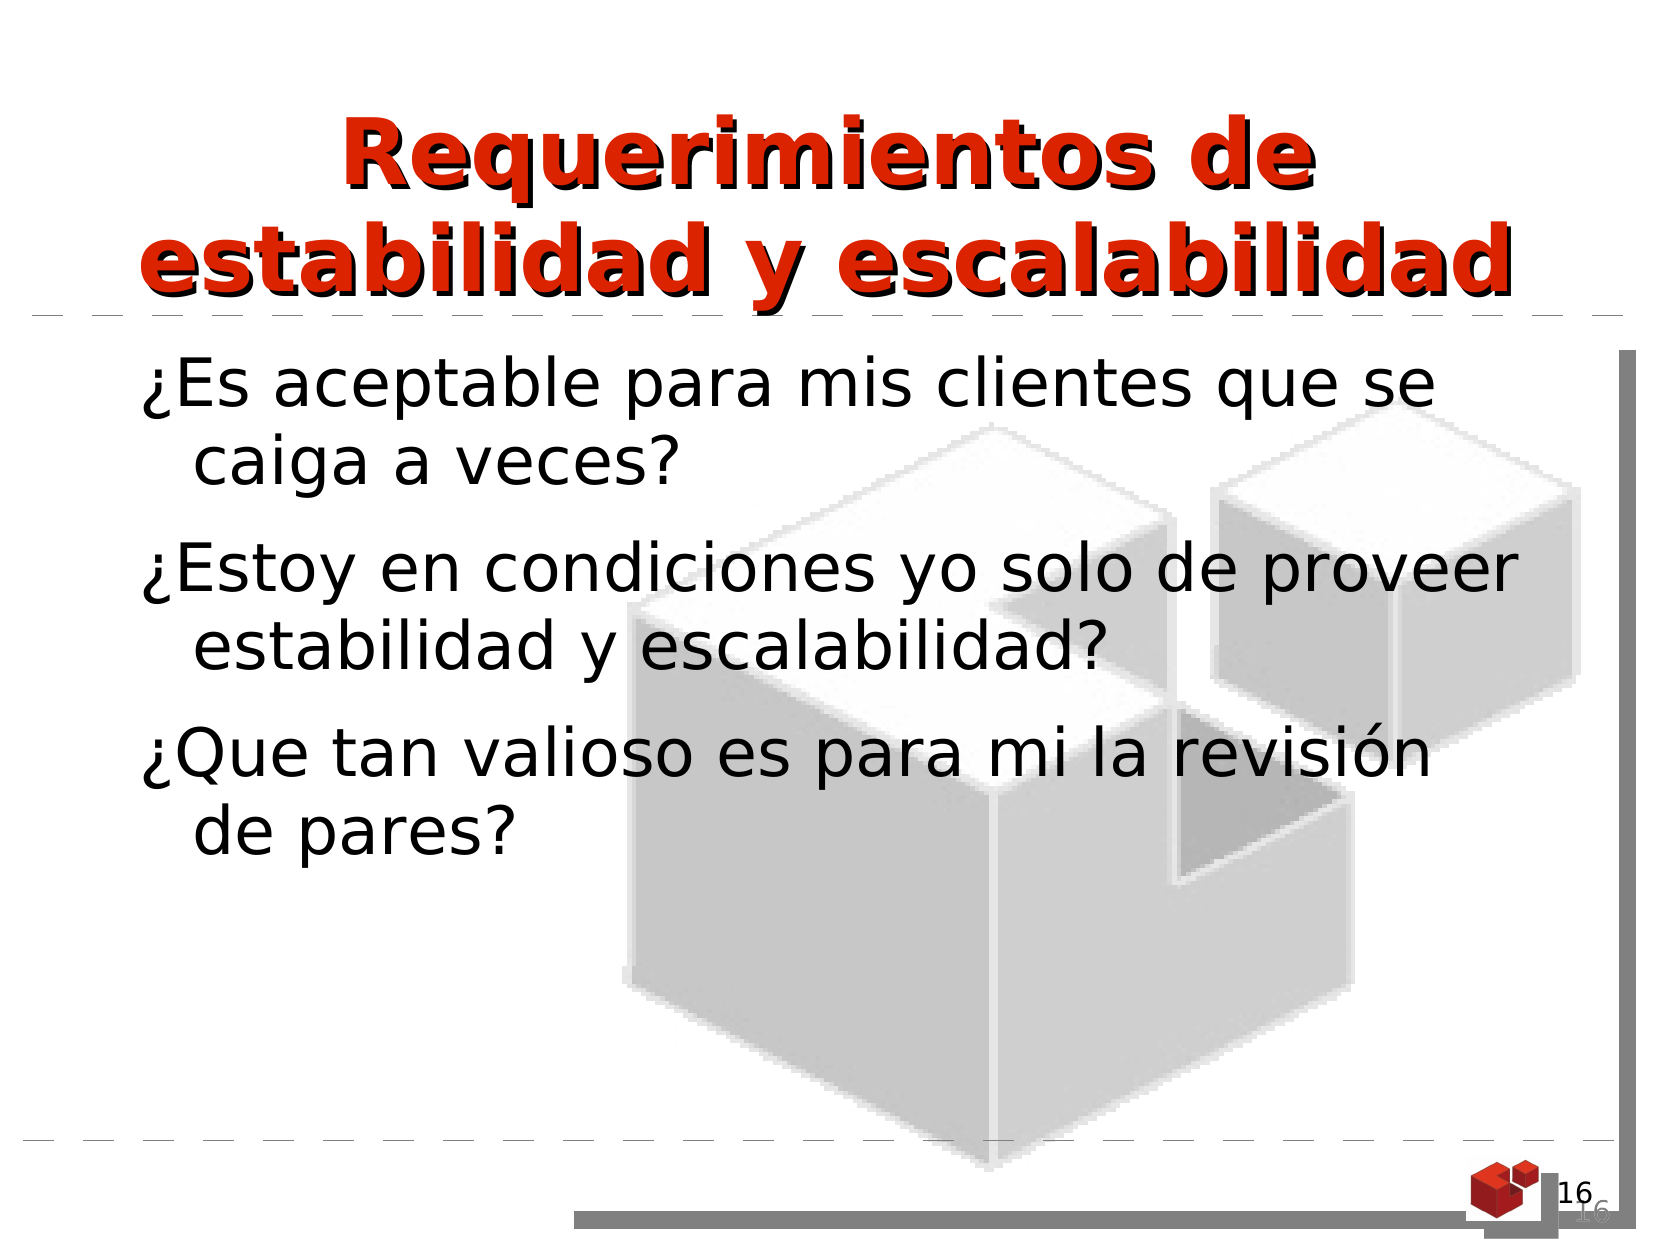

# Requerimientos de estabilidad y escalabilidad
¿Es aceptable para mis clientes que se caiga a veces?
¿Estoy en condiciones yo solo de proveer estabilidad y escalabilidad?
¿Que tan valioso es para mi la revisión de pares?